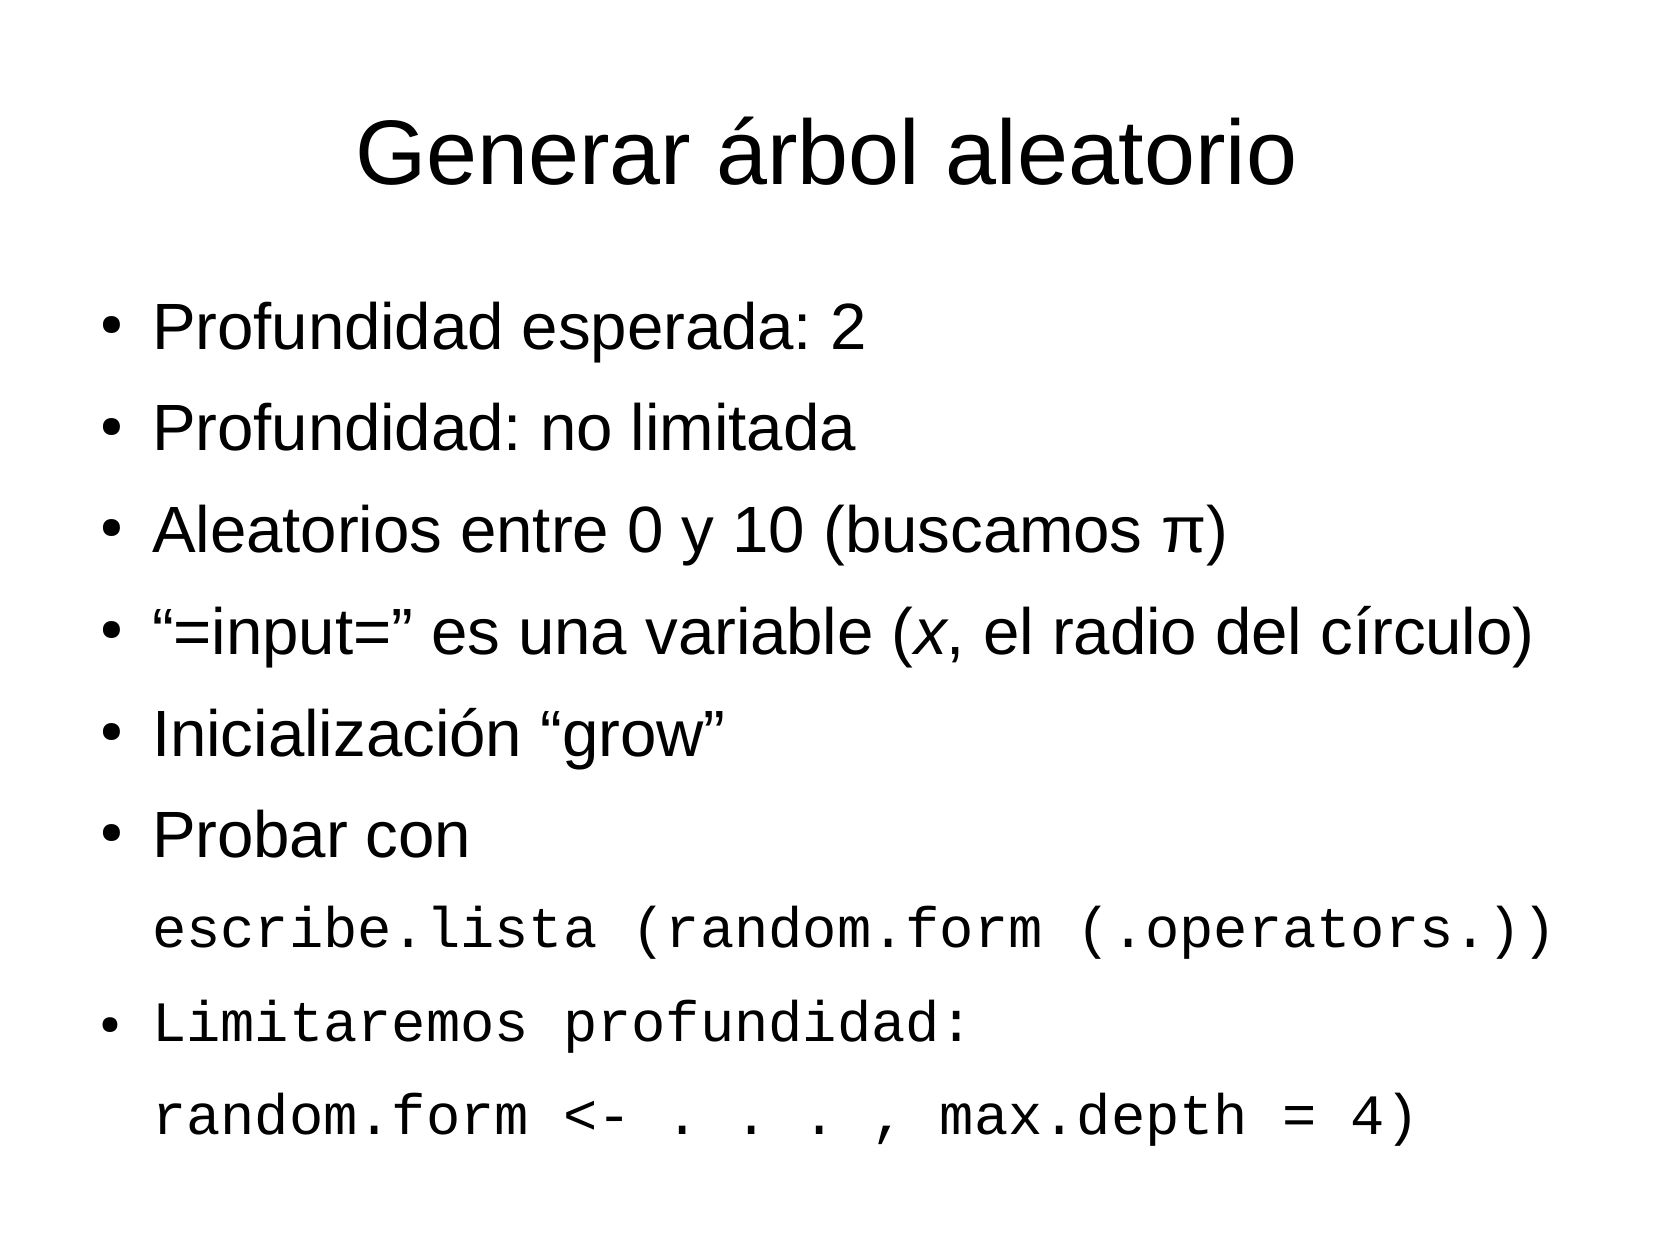

# Generar árbol aleatorio
Profundidad esperada: 2
Profundidad: no limitada
Aleatorios entre 0 y 10 (buscamos π)
“=input=” es una variable (x, el radio del círculo)
Inicialización “grow”
Probar con
escribe.lista (random.form (.operators.))
Limitaremos profundidad:
random.form <- . . . , max.depth = 4)